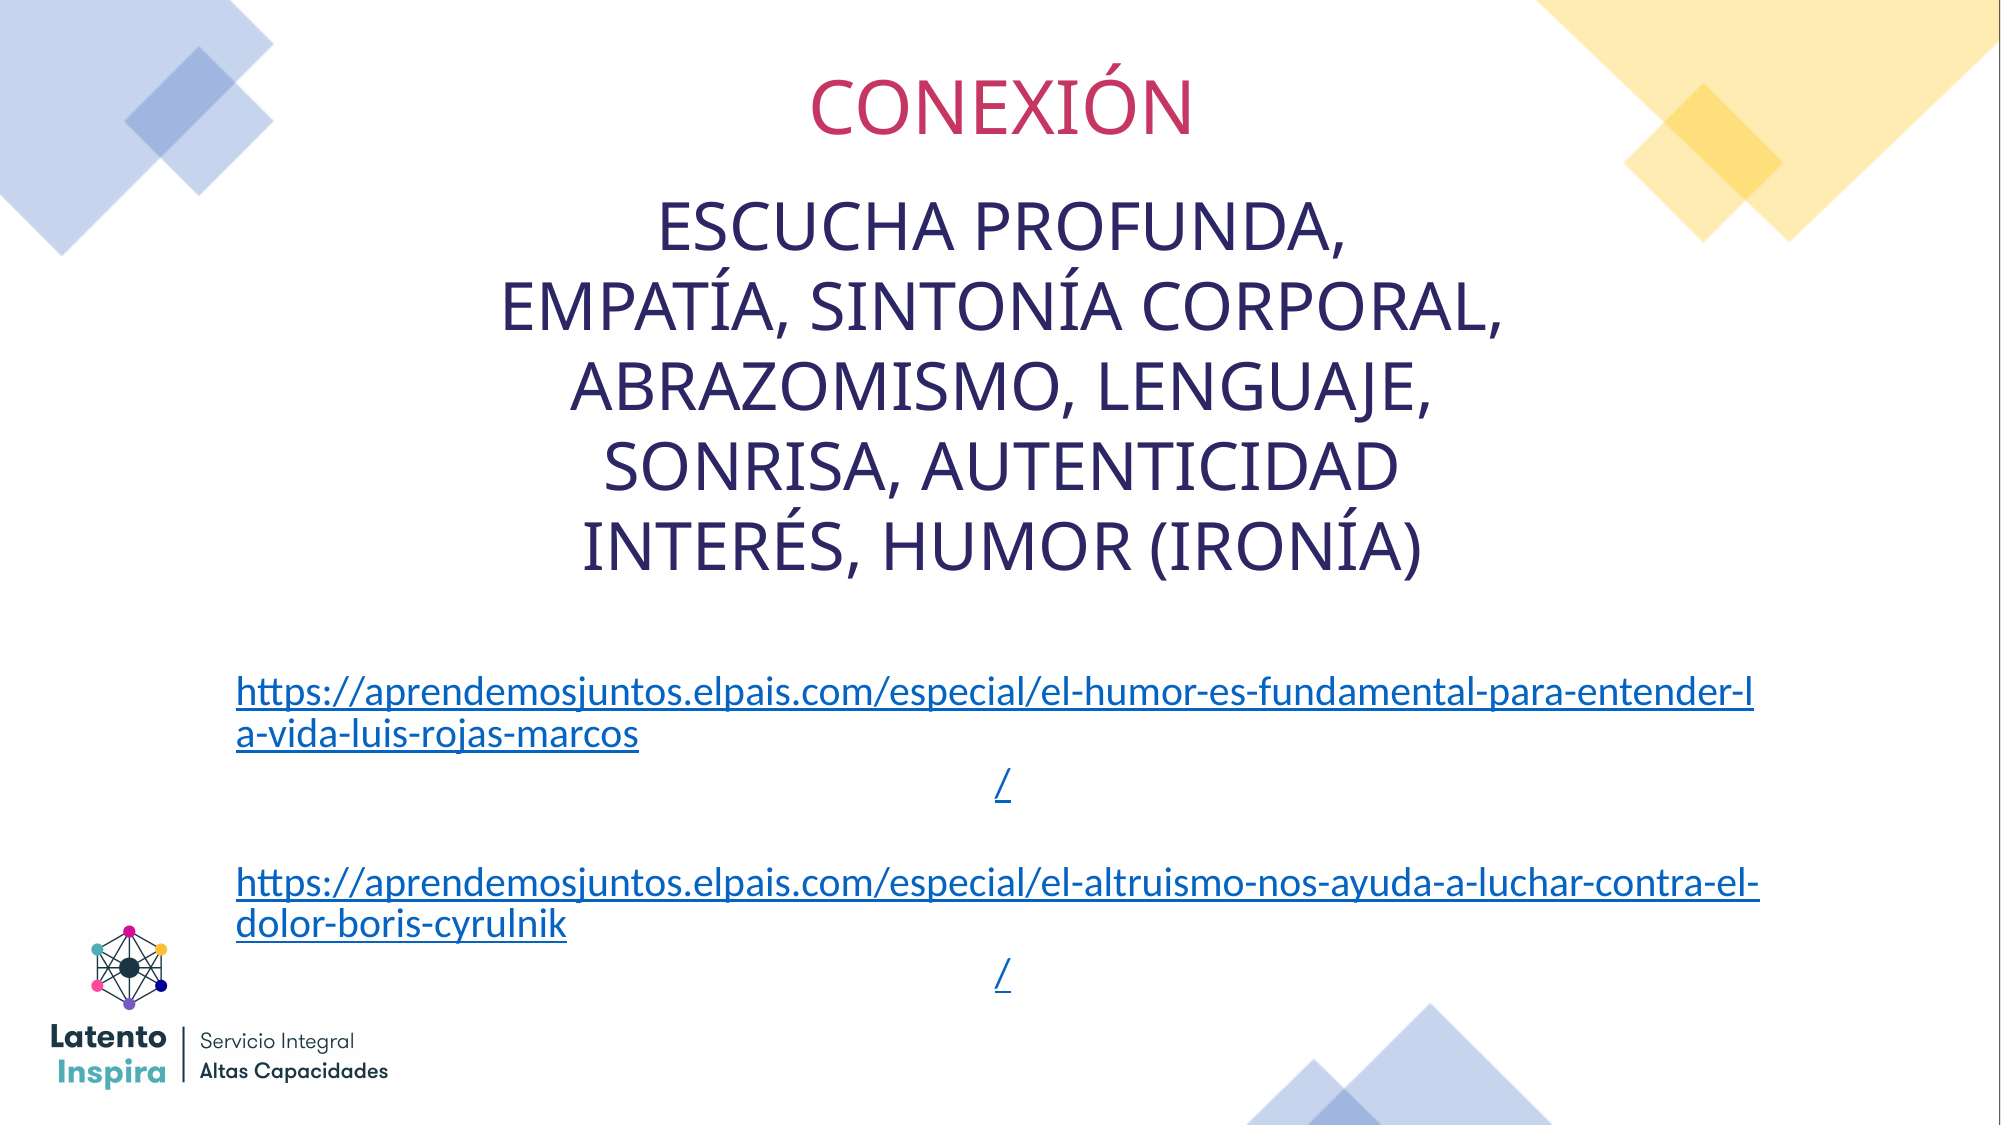

CONEXIÓN
ESCUCHA PROFUNDA,
EMPATÍA, SINTONÍA CORPORAL,
ABRAZOMISMO, LENGUAJE,
SONRISA, AUTENTICIDAD
INTERÉS, HUMOR (IRONÍA)
https://aprendemosjuntos.elpais.com/especial/el-humor-es-fundamental-para-entender-la-vida-luis-rojas-marcos/
https://aprendemosjuntos.elpais.com/especial/el-altruismo-nos-ayuda-a-luchar-contra-el-dolor-boris-cyrulnik/